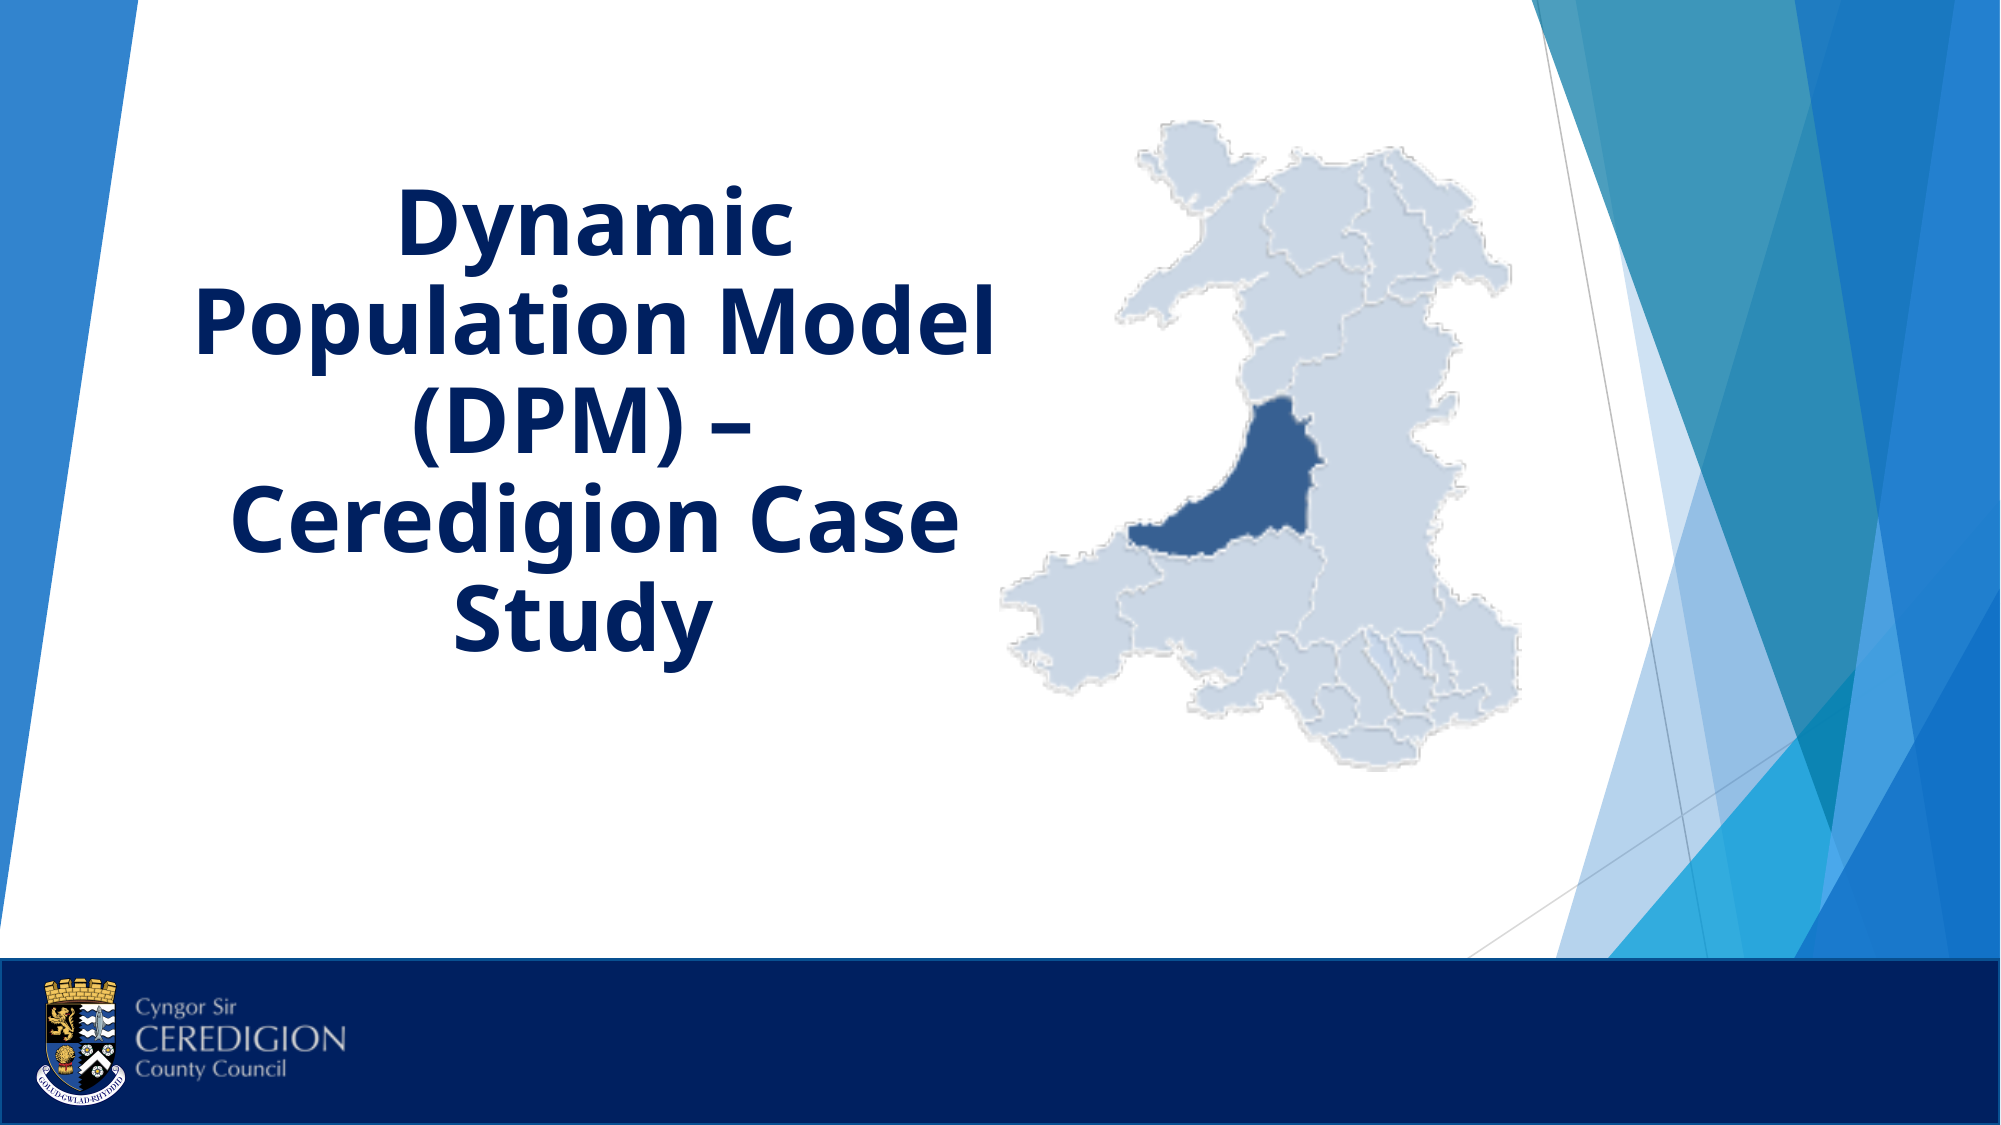

Dynamic Population Model (DPM) –
Ceredigion Case Study